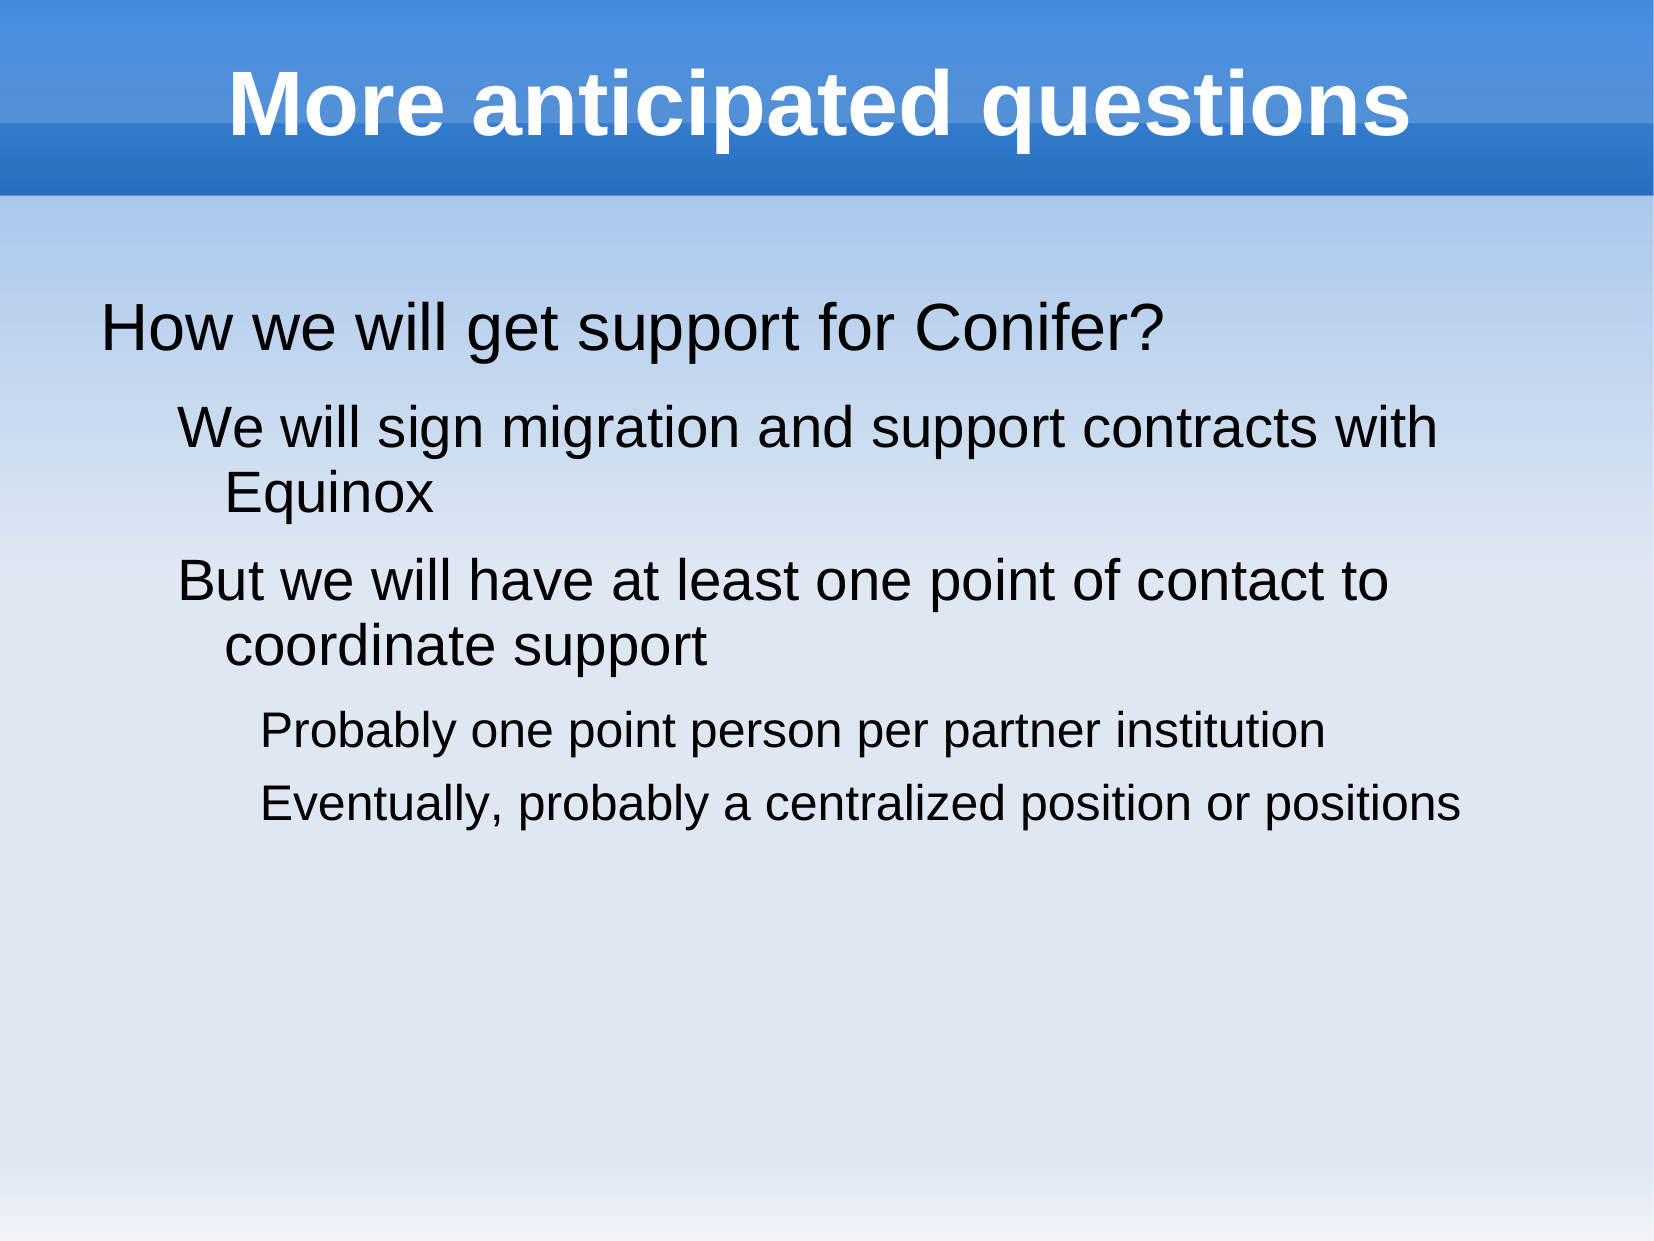

# More anticipated questions
How we will get support for Conifer?
We will sign migration and support contracts with Equinox
But we will have at least one point of contact to coordinate support
Probably one point person per partner institution
Eventually, probably a centralized position or positions